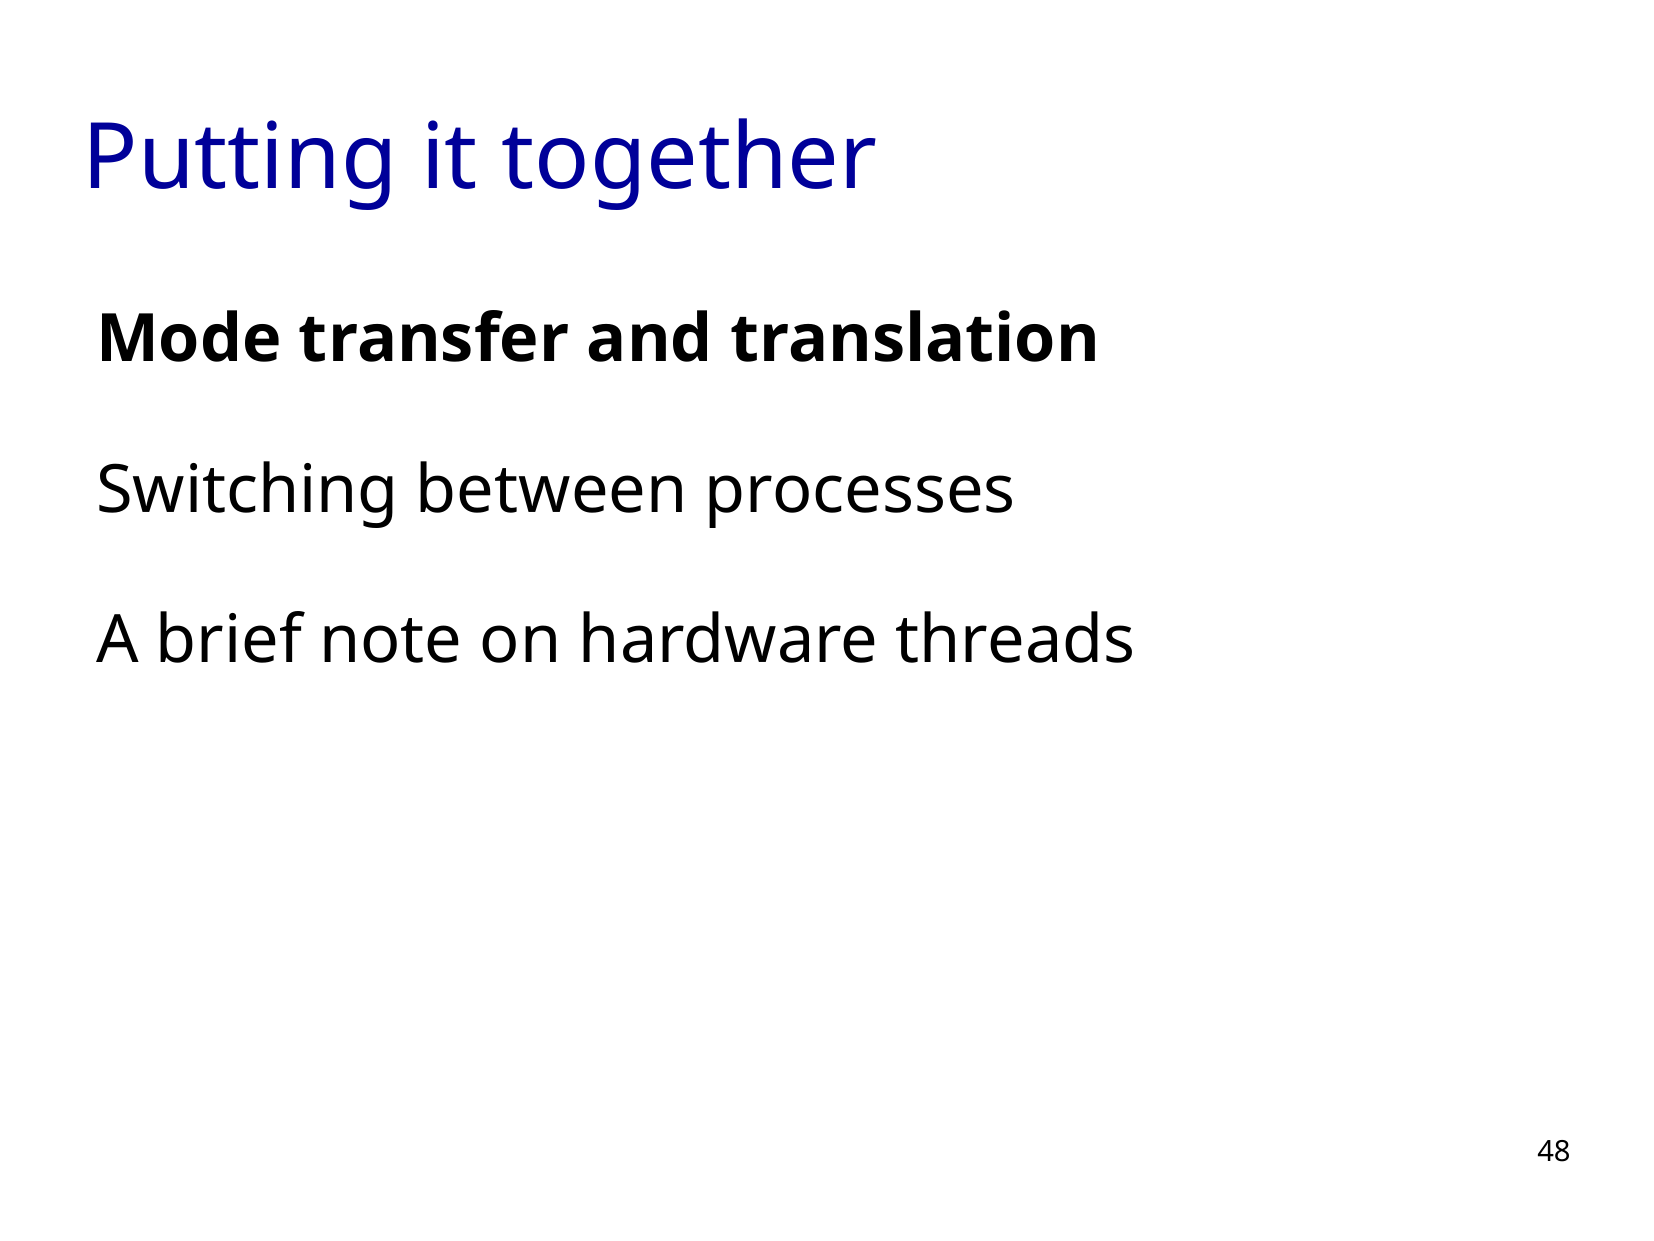

# Putting it together
Mode transfer and translation
Switching between processes
A brief note on hardware threads
48